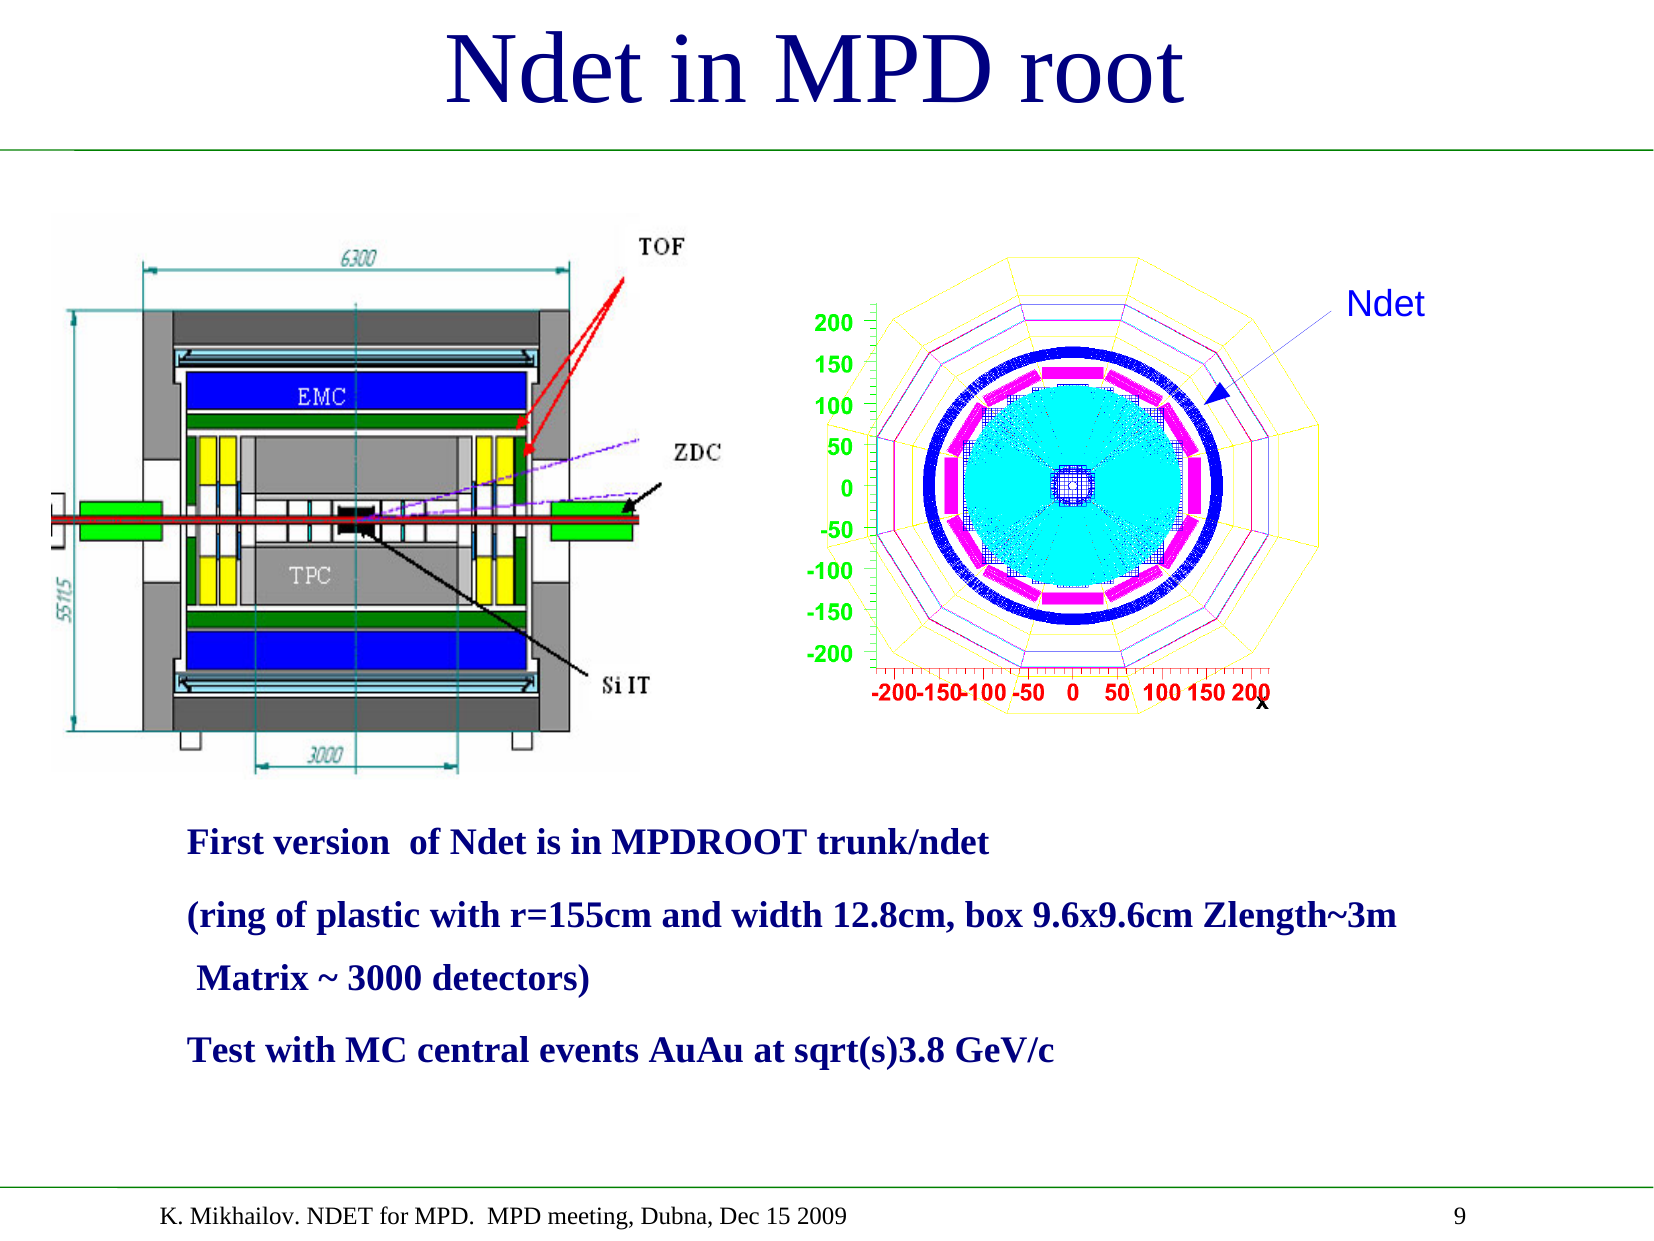

# Ndet in MPD root
Ndet
First version of Ndet is in MPDROOT trunk/ndet
(ring of plastic with r=155cm and width 12.8cm, box 9.6x9.6cm Zlength~3m Matrix ~ 3000 detectors)
Test with MC central events AuAu at sqrt(s)3.8 GeV/c
K. Mikhailov. NDET for MPD. MPD meeting, Dubna, Dec 15 2009